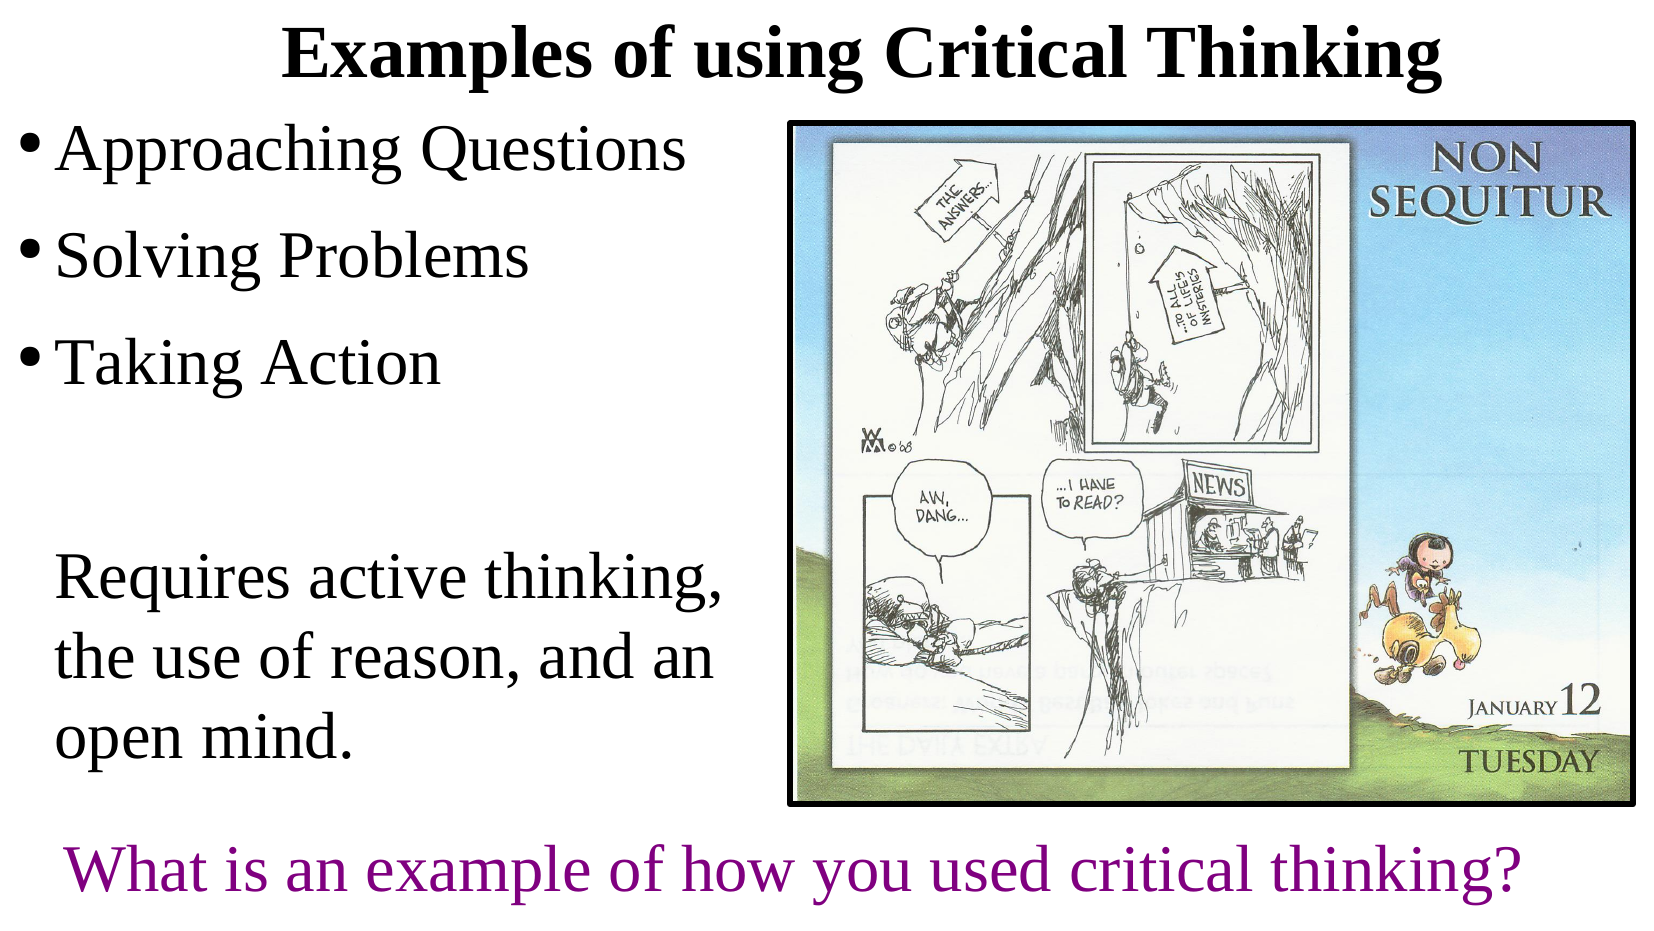

# Examples of using Critical Thinking
Approaching Questions
Solving Problems
Taking Action
Requires active thinking, the use of reason, and an open mind.
What is an example of how you used critical thinking?